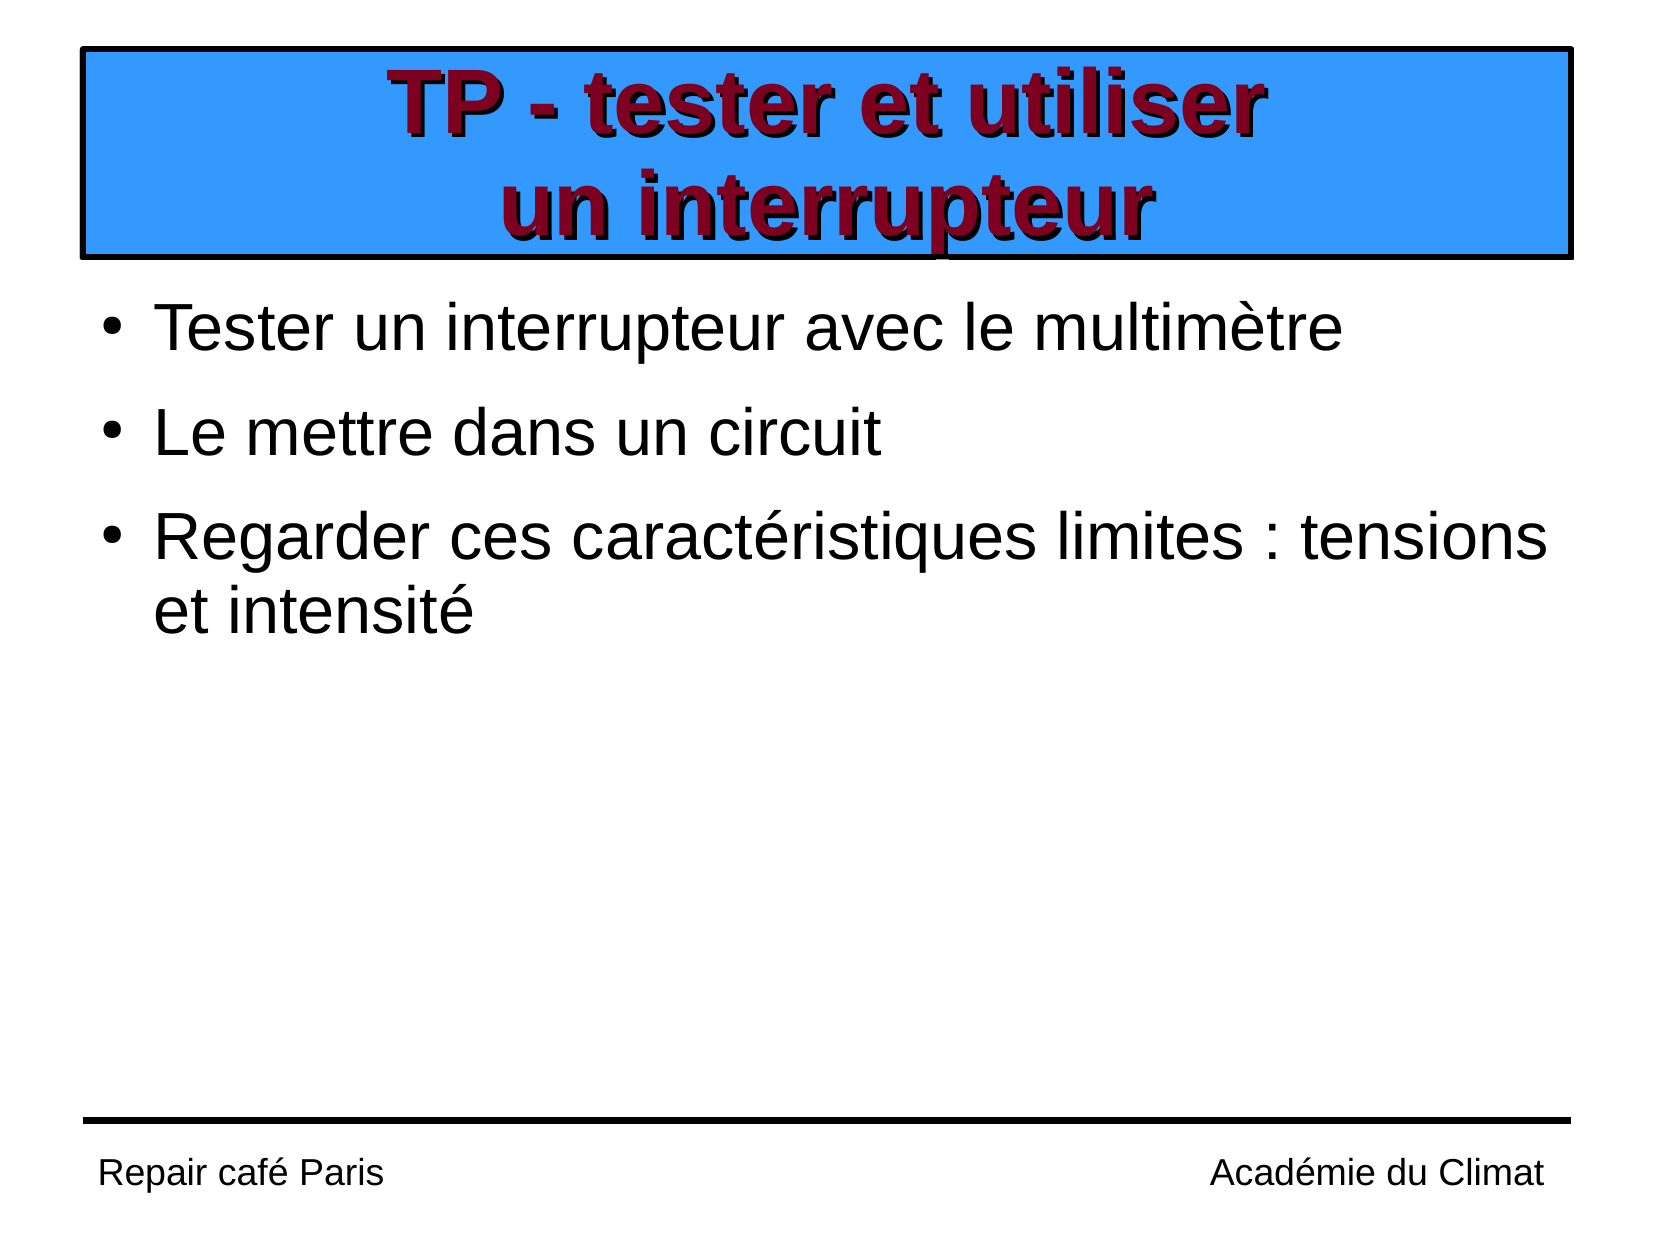

# TP - tester et utiliser un interrupteur
Tester un interrupteur avec le multimètre
Le mettre dans un circuit
Regarder ces caractéristiques limites : tensions et intensité
Repair café Paris	Académie du Climat